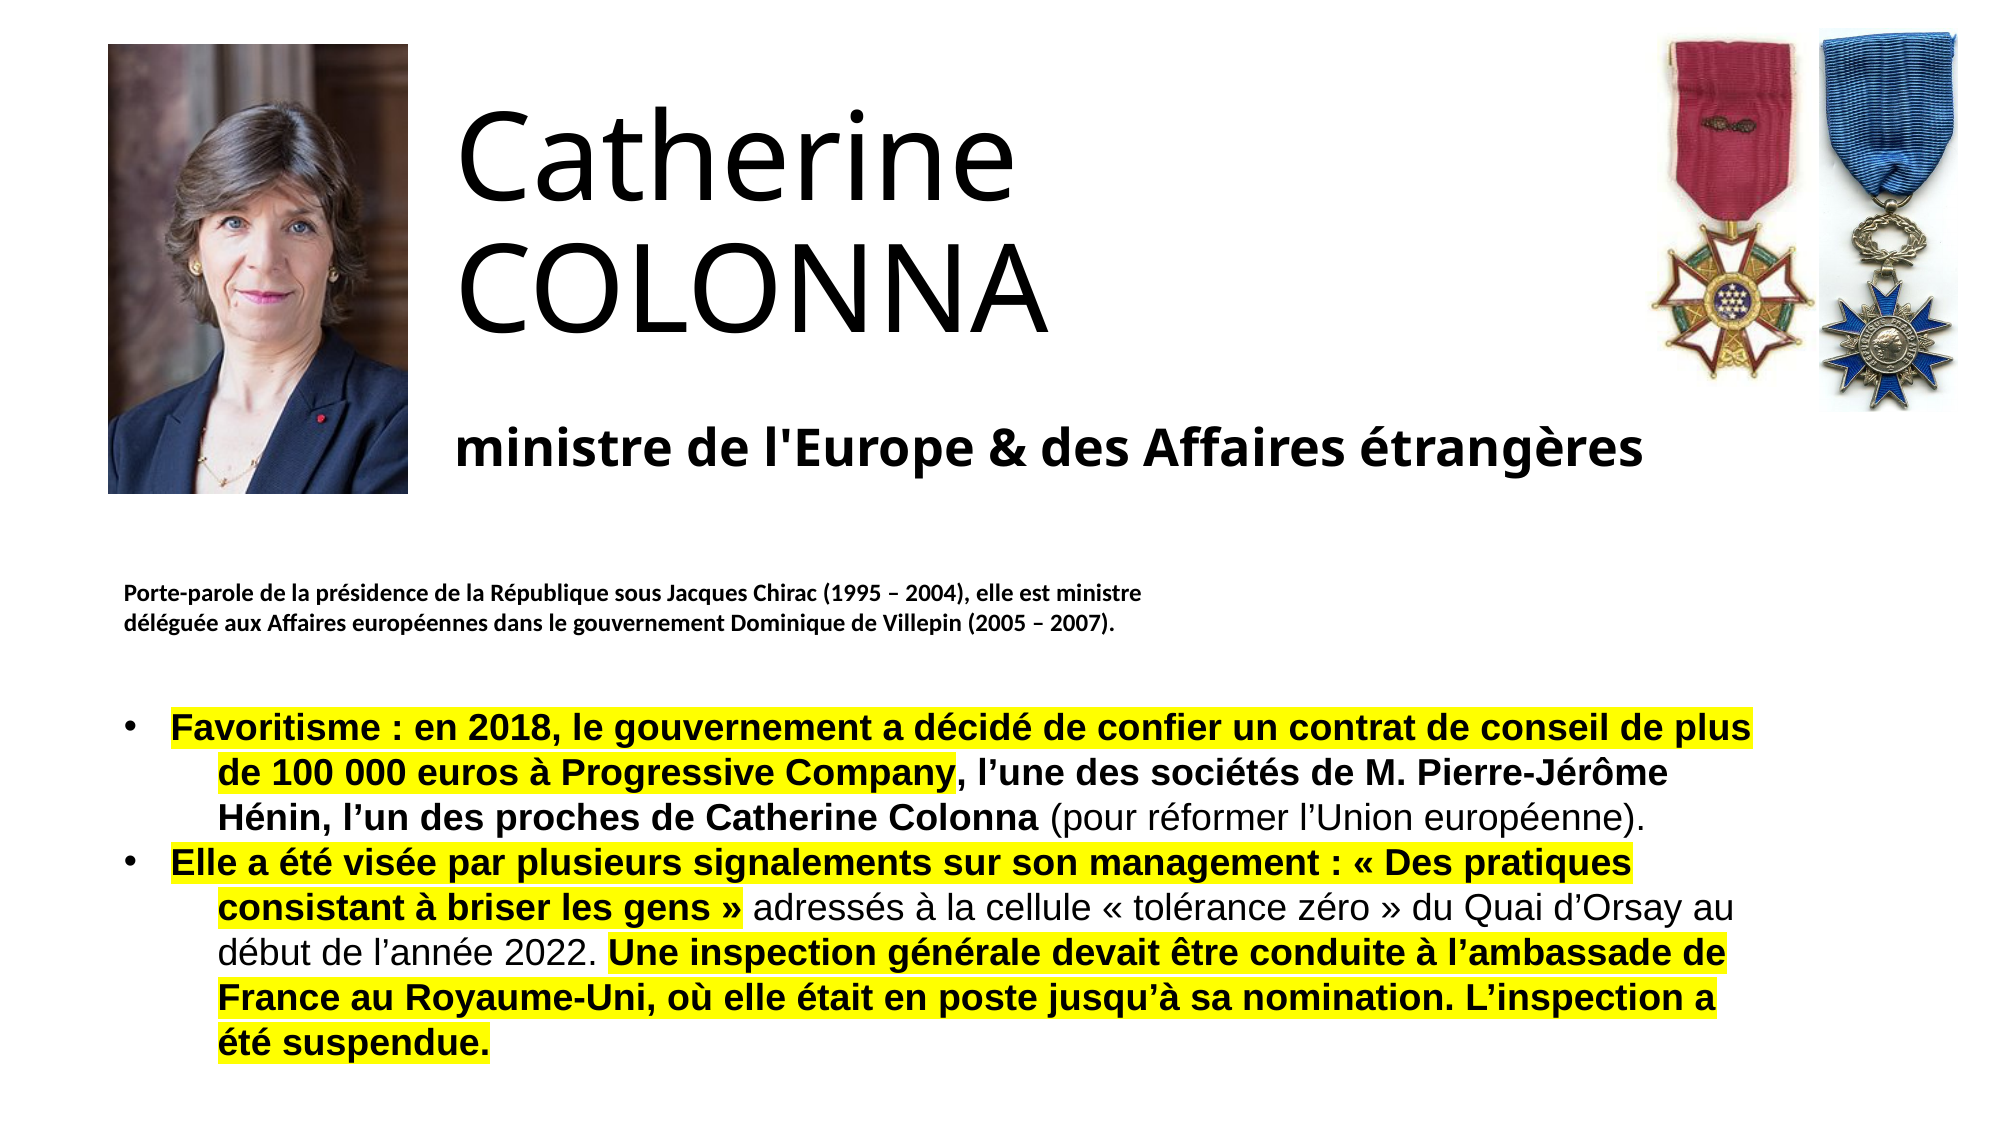

# Catherine COLONNA
ministre de l'Europe & des Affaires étrangères
Porte-parole de la présidence de la République sous Jacques Chirac (1995 – 2004), elle est ministre déléguée aux Affaires européennes dans le gouvernement Dominique de Villepin (2005 – 2007).
Favoritisme : en 2018, le gouvernement a décidé de confier un contrat de conseil de plus de 100 000 euros à Progressive Company, l’une des sociétés de M. Pierre-Jérôme Hénin, l’un des proches de Catherine Colonna (pour réformer l’Union européenne).
Elle a été visée par plusieurs signalements sur son management : « Des pratiques consistant à briser les gens » adressés à la cellule « tolérance zéro » du Quai d’Orsay au début de l’année 2022. Une inspection générale devait être conduite à l’ambassade de France au Royaume-Uni, où elle était en poste jusqu’à sa nomination. L’inspection a été suspendue.